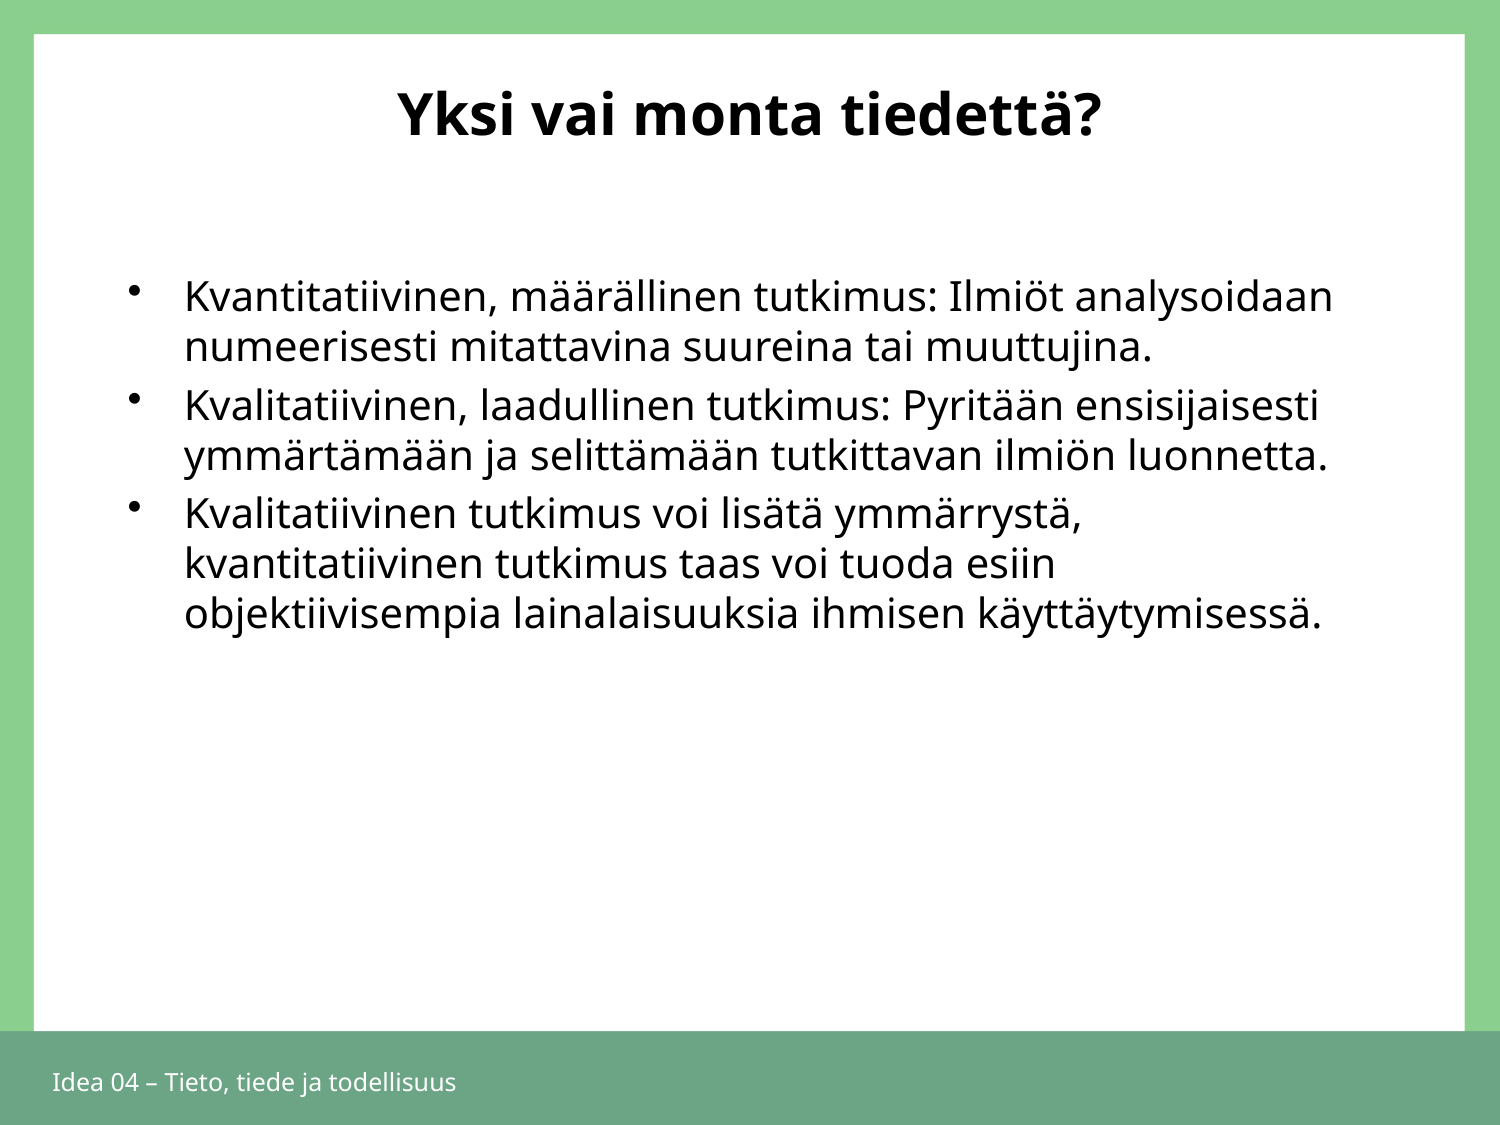

# Yksi vai monta tiedettä?
Kvantitatiivinen, määrällinen tutkimus: Ilmiöt analysoidaan numeerisesti mitattavina suureina tai muuttujina.
Kvalitatiivinen, laadullinen tutkimus: Pyritään ensisijaisesti ymmärtämään ja selittämään tutkittavan ilmiön luonnetta.
Kvalitatiivinen tutkimus voi lisätä ymmärrystä, kvantitatiivinen tutkimus taas voi tuoda esiin objektiivisempia lainalaisuuksia ihmisen käyttäytymisessä.